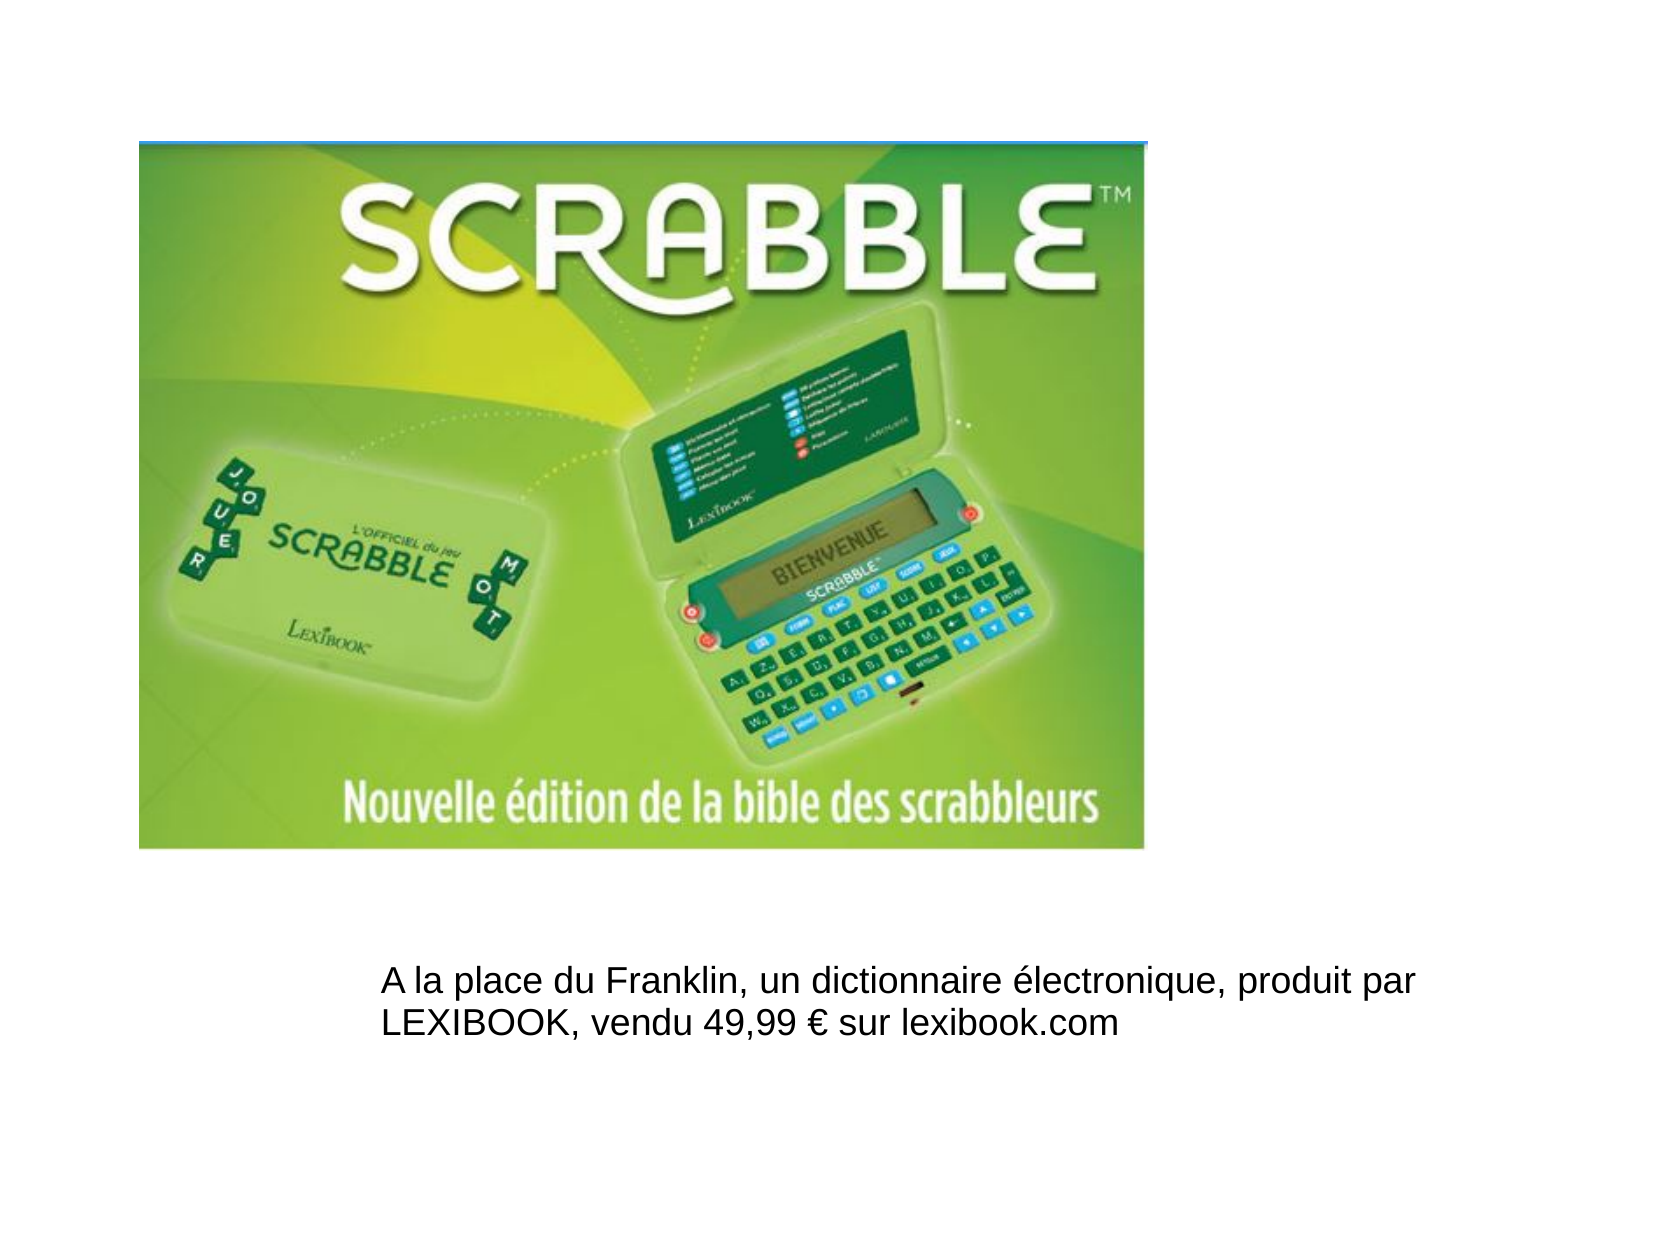

A la place du Franklin, un dictionnaire électronique, produit par
LEXIBOOK, vendu 49,99 € sur lexibook.com